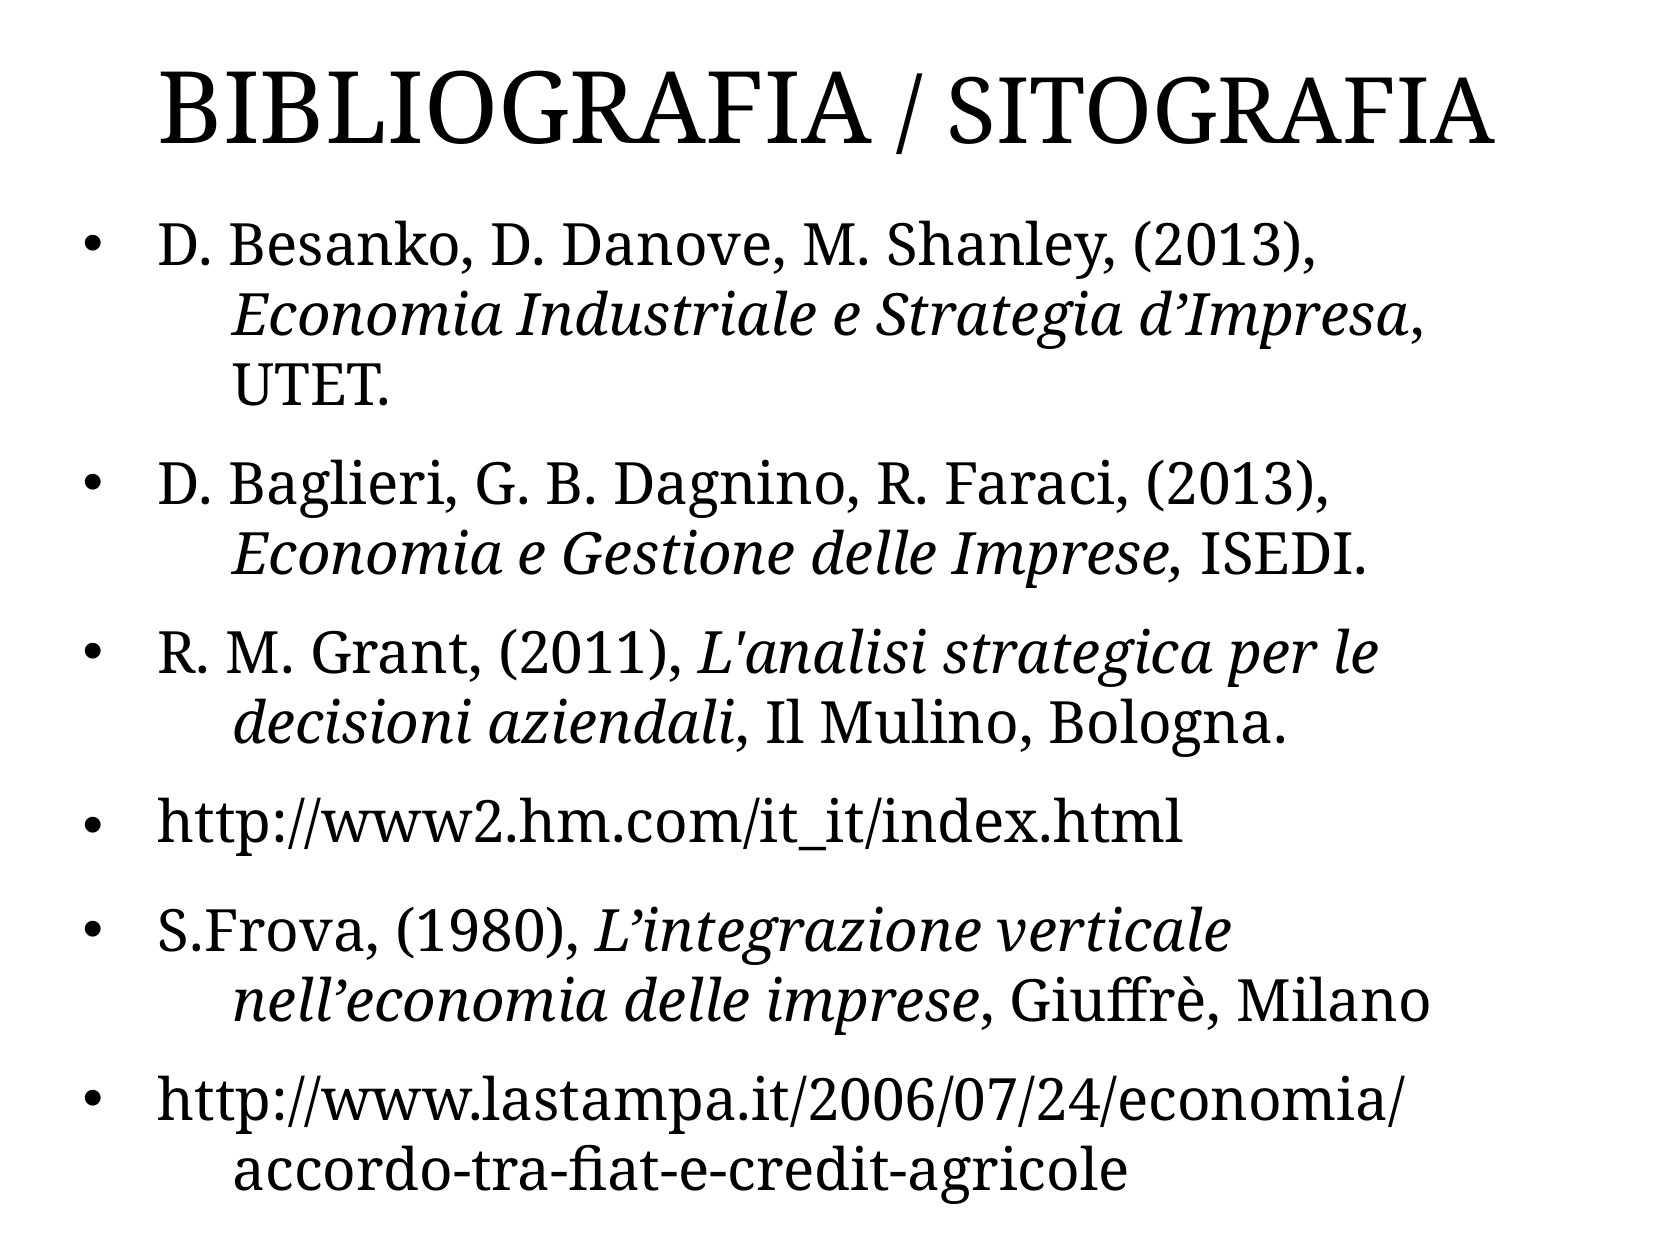

# BIBLIOGRAFIA / SITOGRAFIA
D. Besanko, D. Danove, M. Shanley, (2013), Economia Industriale e Strategia d’Impresa, UTET.
D. Baglieri, G. B. Dagnino, R. Faraci, (2013), Economia e Gestione delle Imprese, ISEDI.
R. M. Grant, (2011), L'analisi strategica per le decisioni aziendali, Il Mulino, Bologna.
http://www2.hm.com/it_it/index.html
S.Frova, (1980), L’integrazione verticale nell’economia delle imprese, Giuffrè, Milano
http://www.lastampa.it/2006/07/24/economia/accordo-tra-fiat-e-credit-agricole